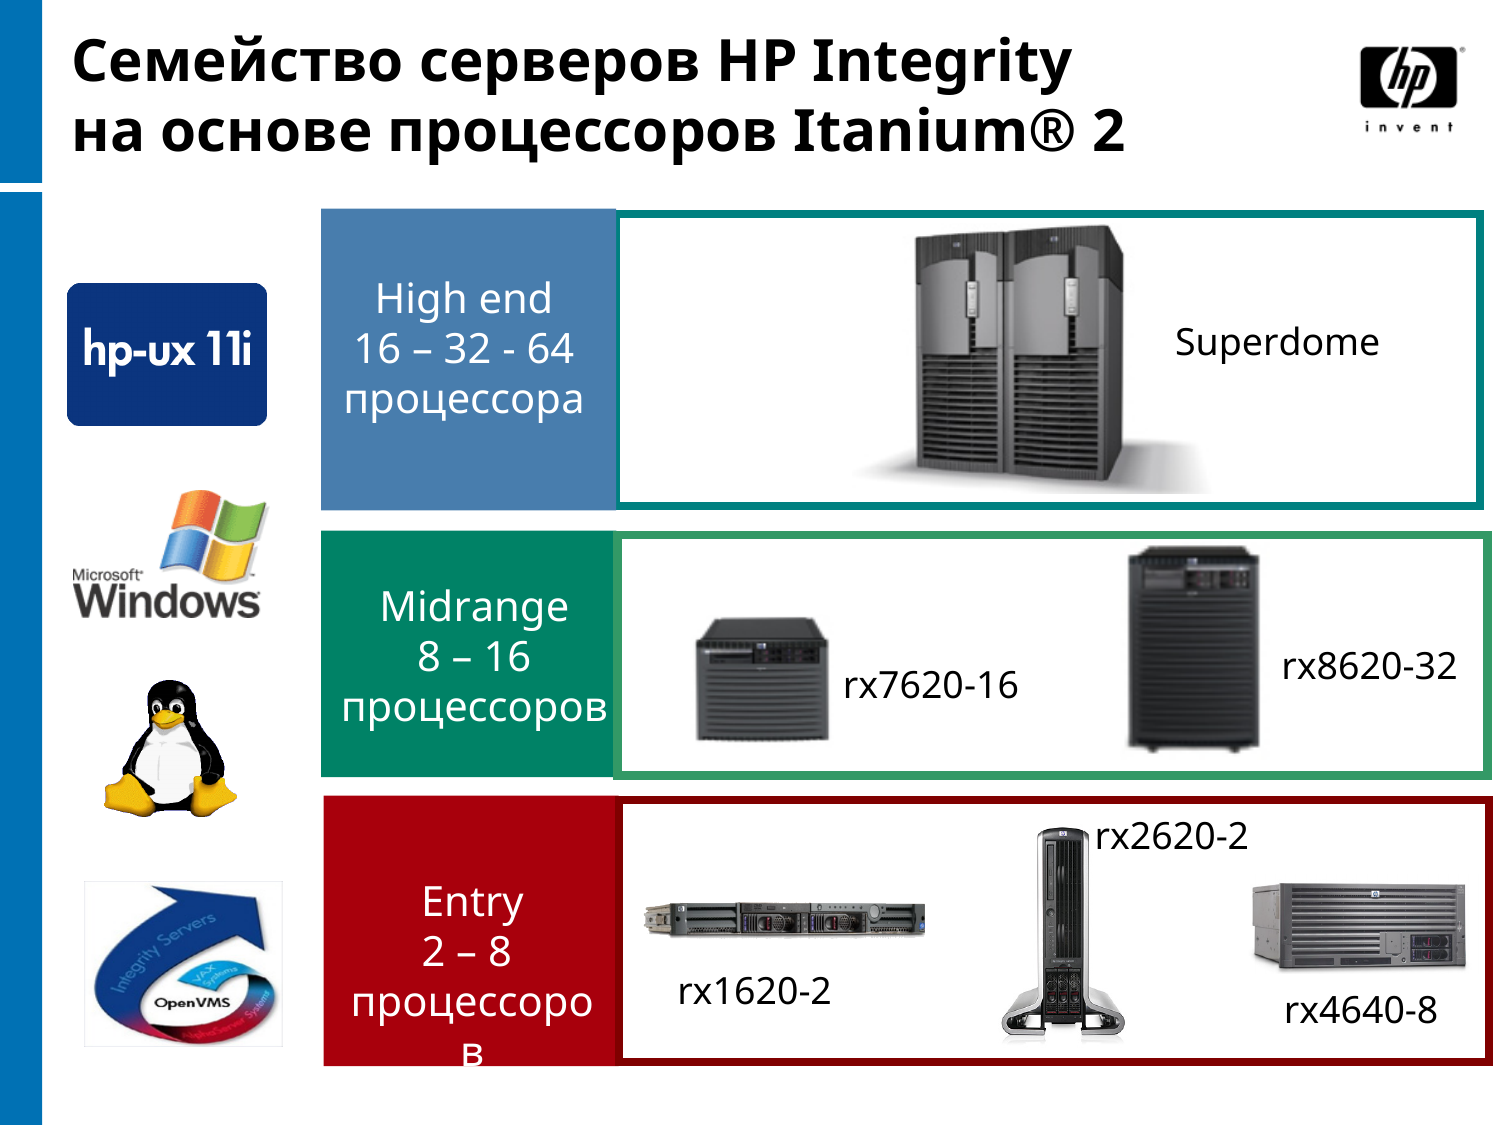

Семейство серверов HP Integrity
на основе процессоров Itanium® 2
High end
16 – 32 - 64
процессора
Superdome
rx8620-32
rx7620-16
Midrange
8 – 16
процессоров
rx2620-2
Entry
2 – 8
процессоров
rx1620-2
rx4640-8